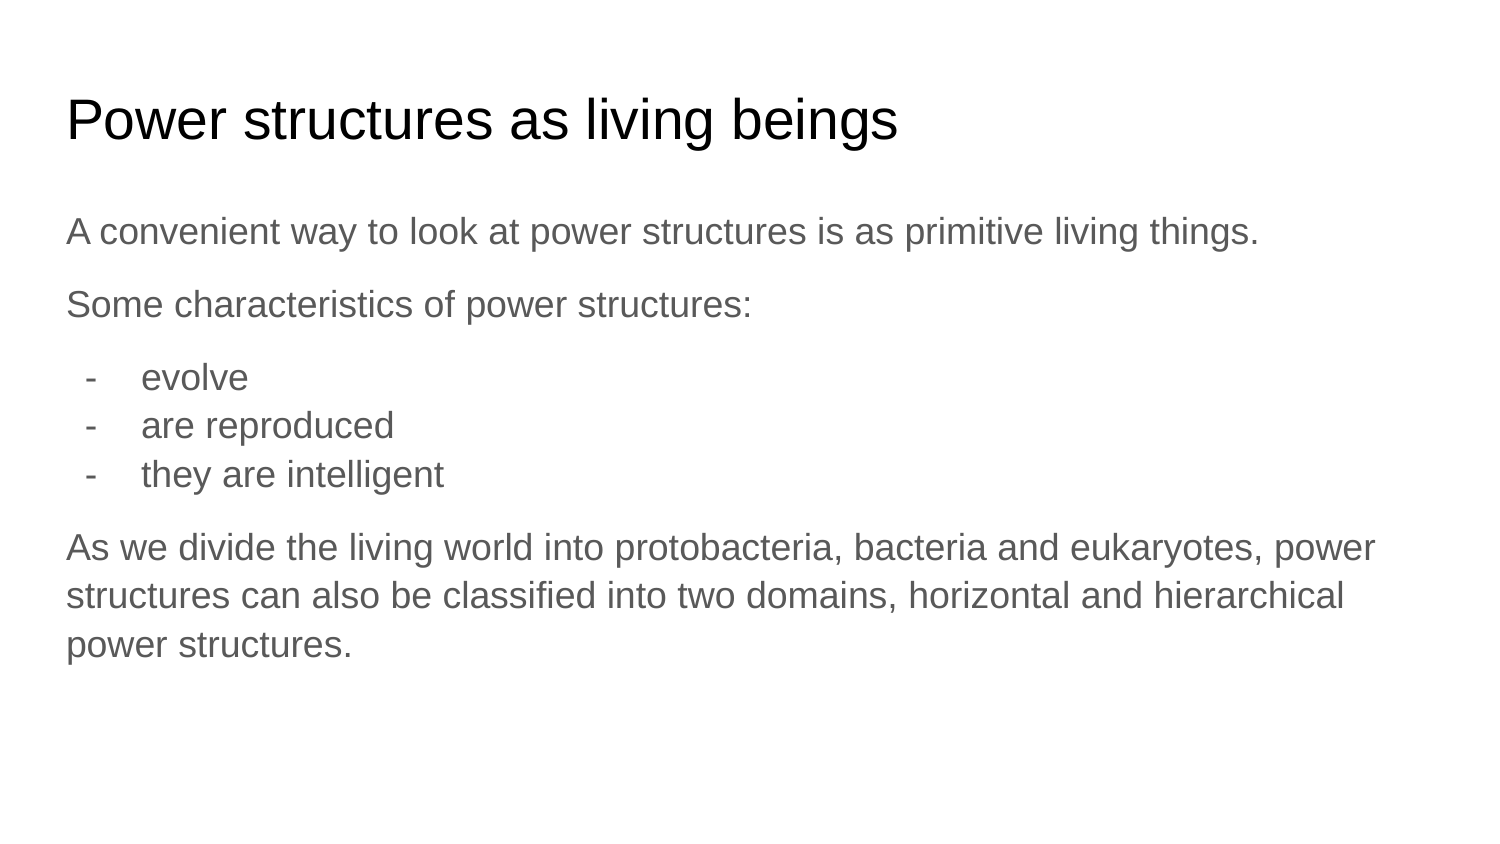

# Power structures as living beings
A convenient way to look at power structures is as primitive living things.
Some characteristics of power structures:
evolve
are reproduced
they are intelligent
As we divide the living world into protobacteria, bacteria and eukaryotes, power structures can also be classified into two domains, horizontal and hierarchical power structures.